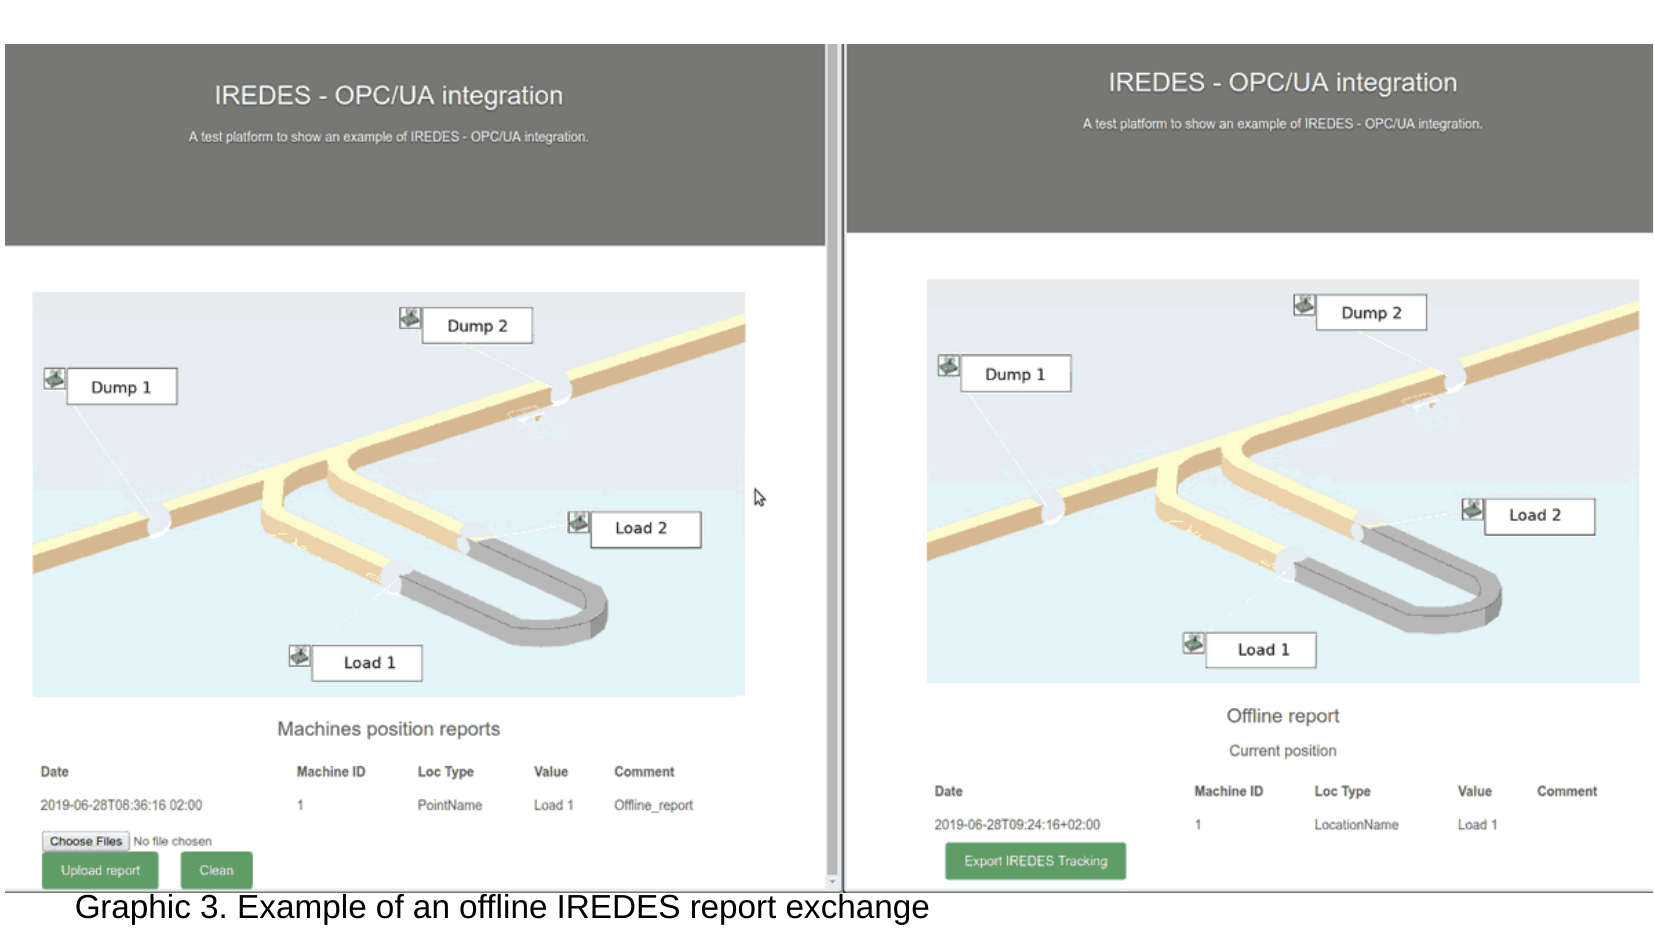

Graphic 3. Example of an offline IREDES report exchange